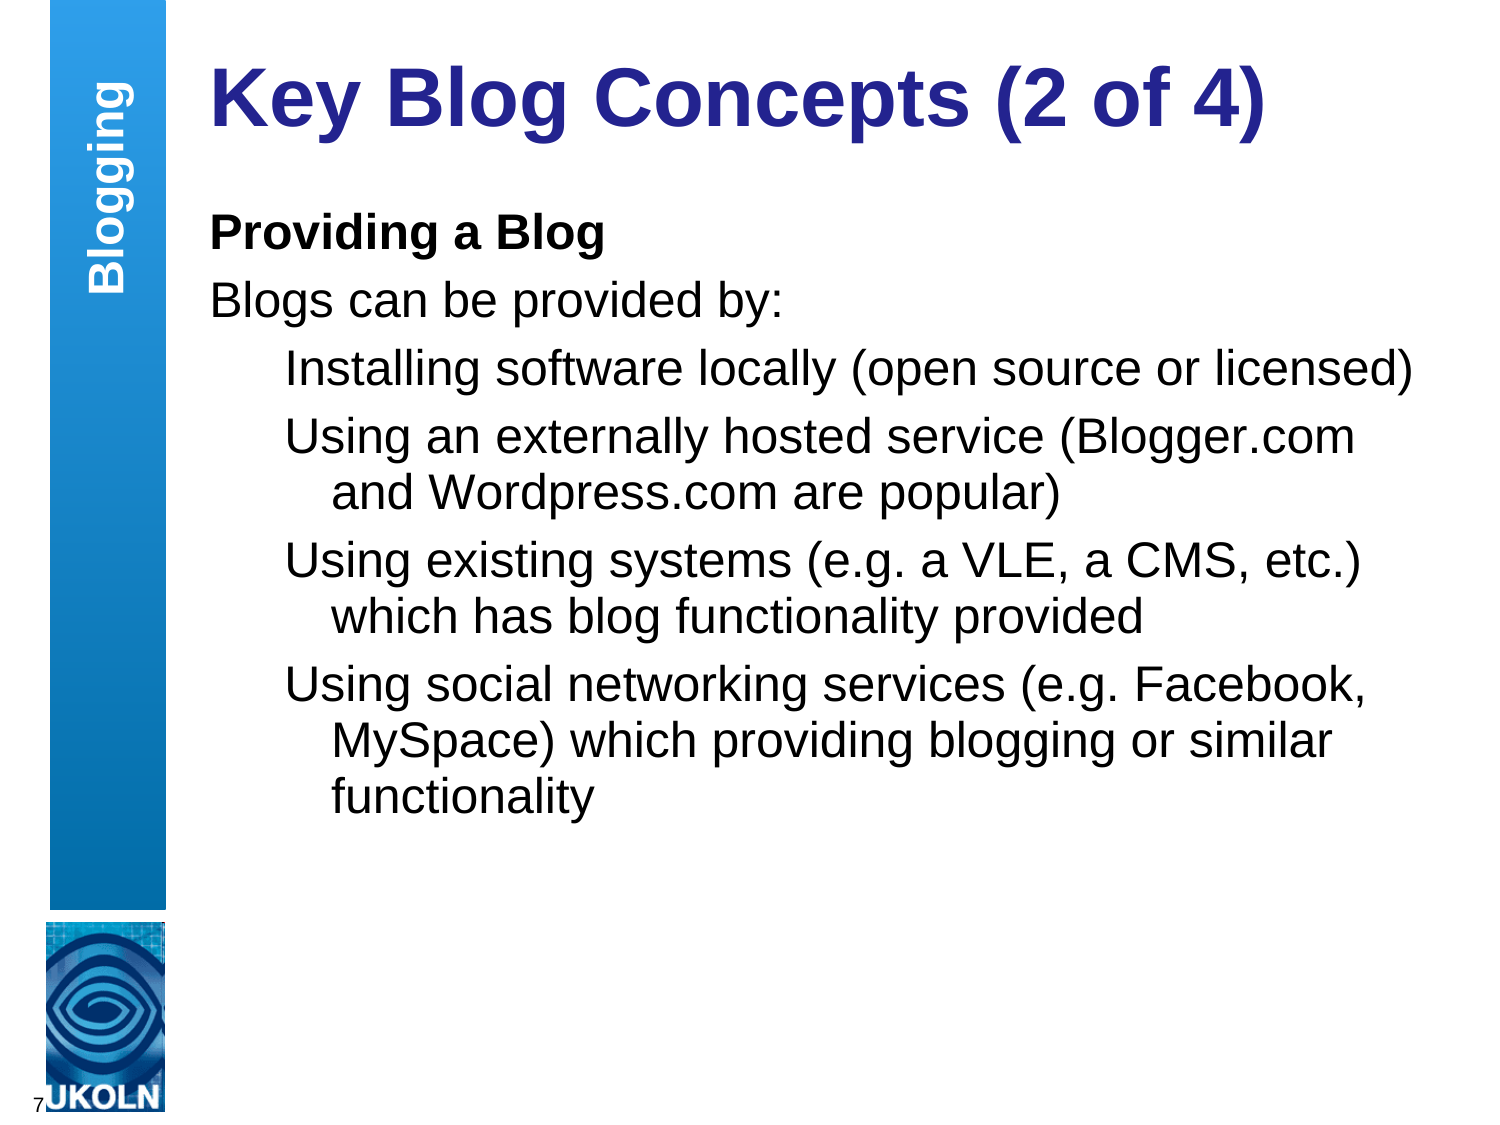

# Key Blog Concepts (2 of 4)
Blogging
Providing a Blog
Blogs can be provided by:
Installing software locally (open source or licensed)
Using an externally hosted service (Blogger.com and Wordpress.com are popular)
Using existing systems (e.g. a VLE, a CMS, etc.) which has blog functionality provided
Using social networking services (e.g. Facebook, MySpace) which providing blogging or similar functionality
7